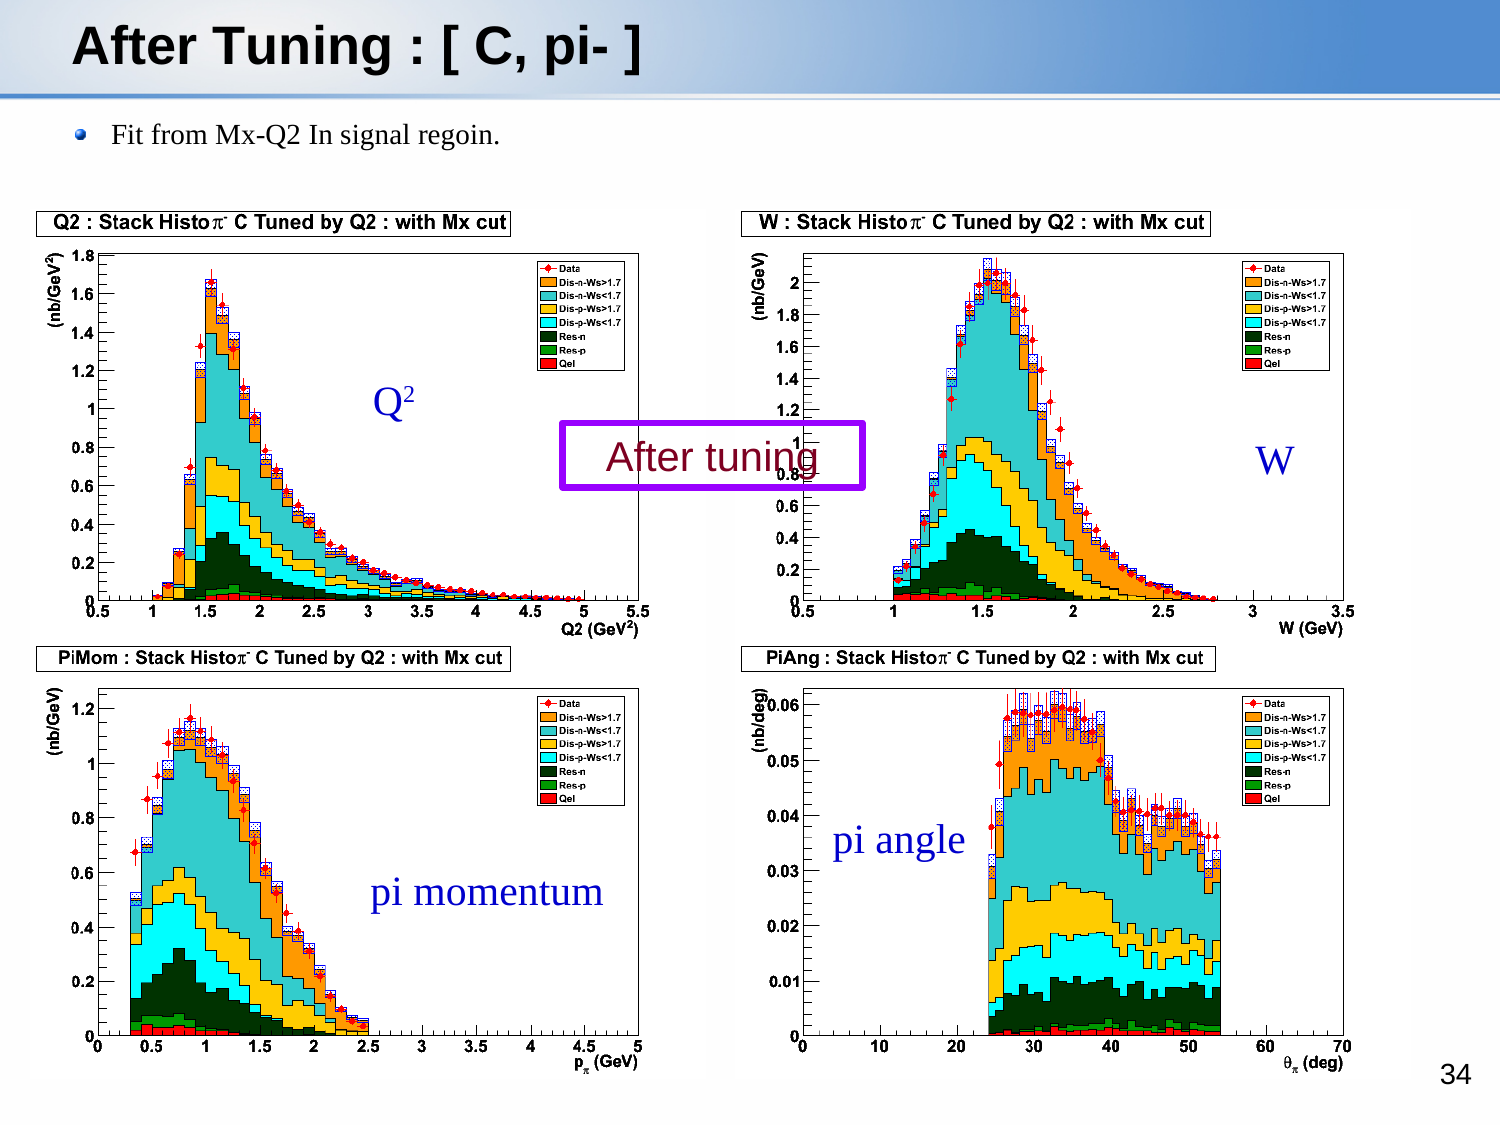

# After Tuning : [ C, pi- ]
Fit from Mx-Q2 In signal regoin.
Q2
After tuning
W
pi angle
pi momentum